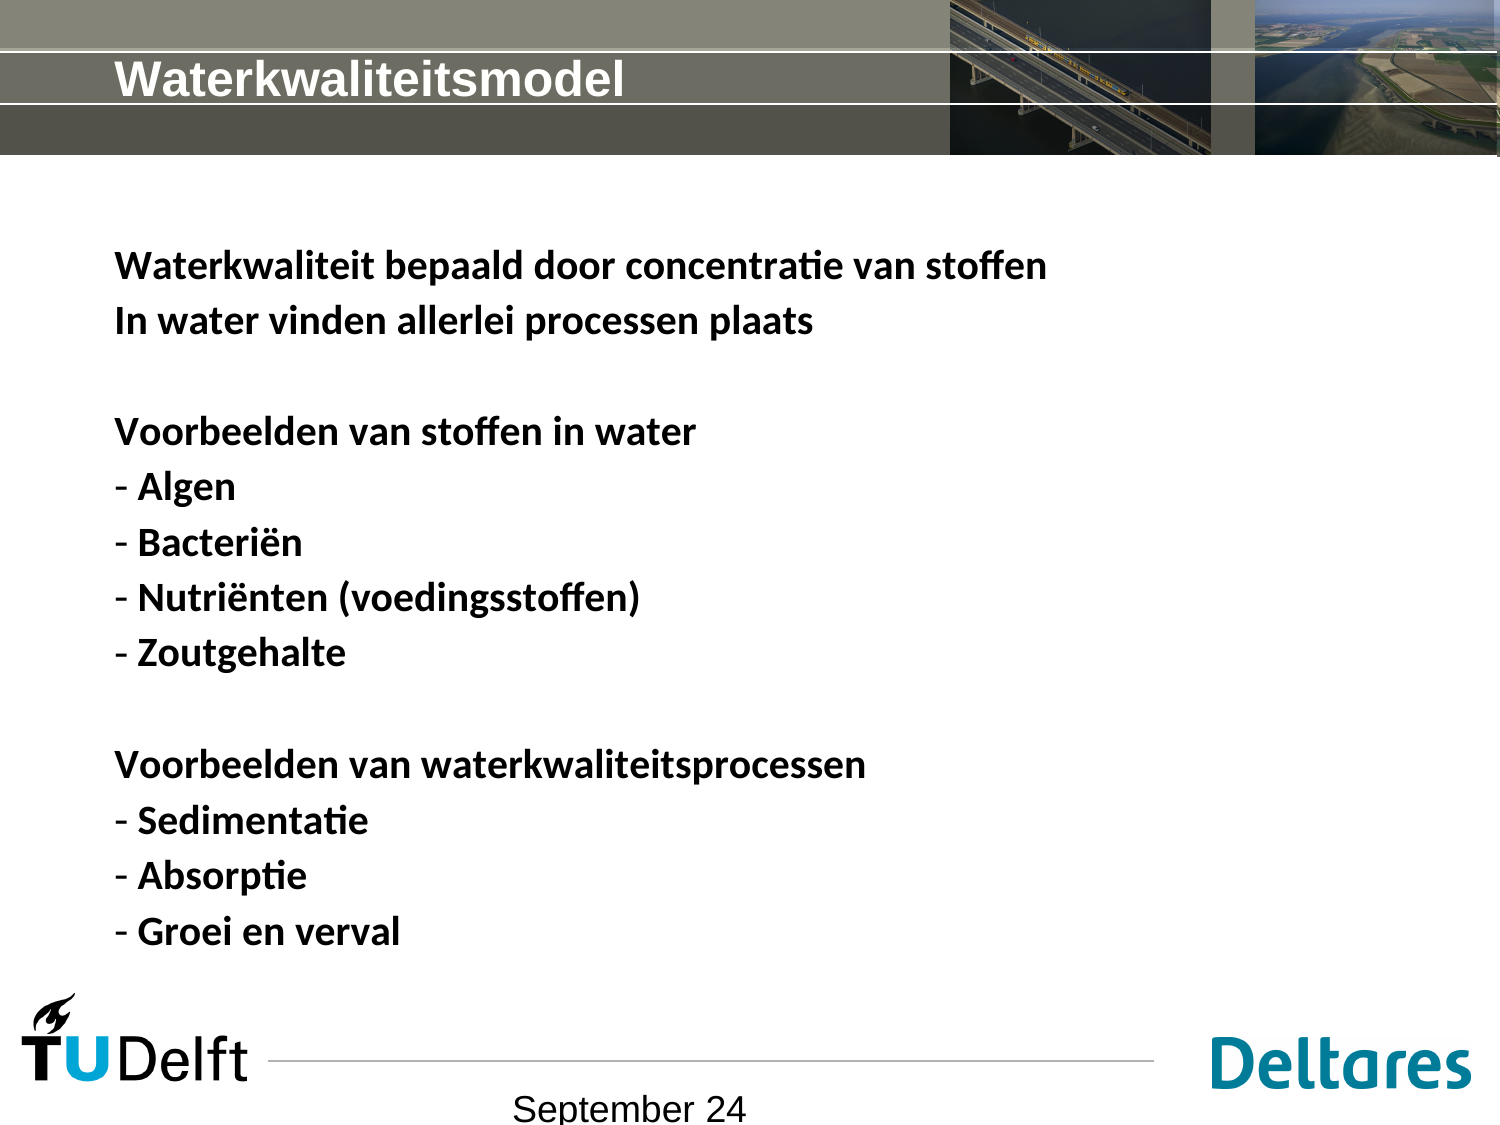

# Waterkwaliteitsmodel
Waterkwaliteit bepaald door concentratie van stoffen
In water vinden allerlei processen plaats
Voorbeelden van stoffen in water
 Algen
 Bacteriën
 Nutriënten (voedingsstoffen)
 Zoutgehalte
Voorbeelden van waterkwaliteitsprocessen
 Sedimentatie
 Absorptie
 Groei en verval